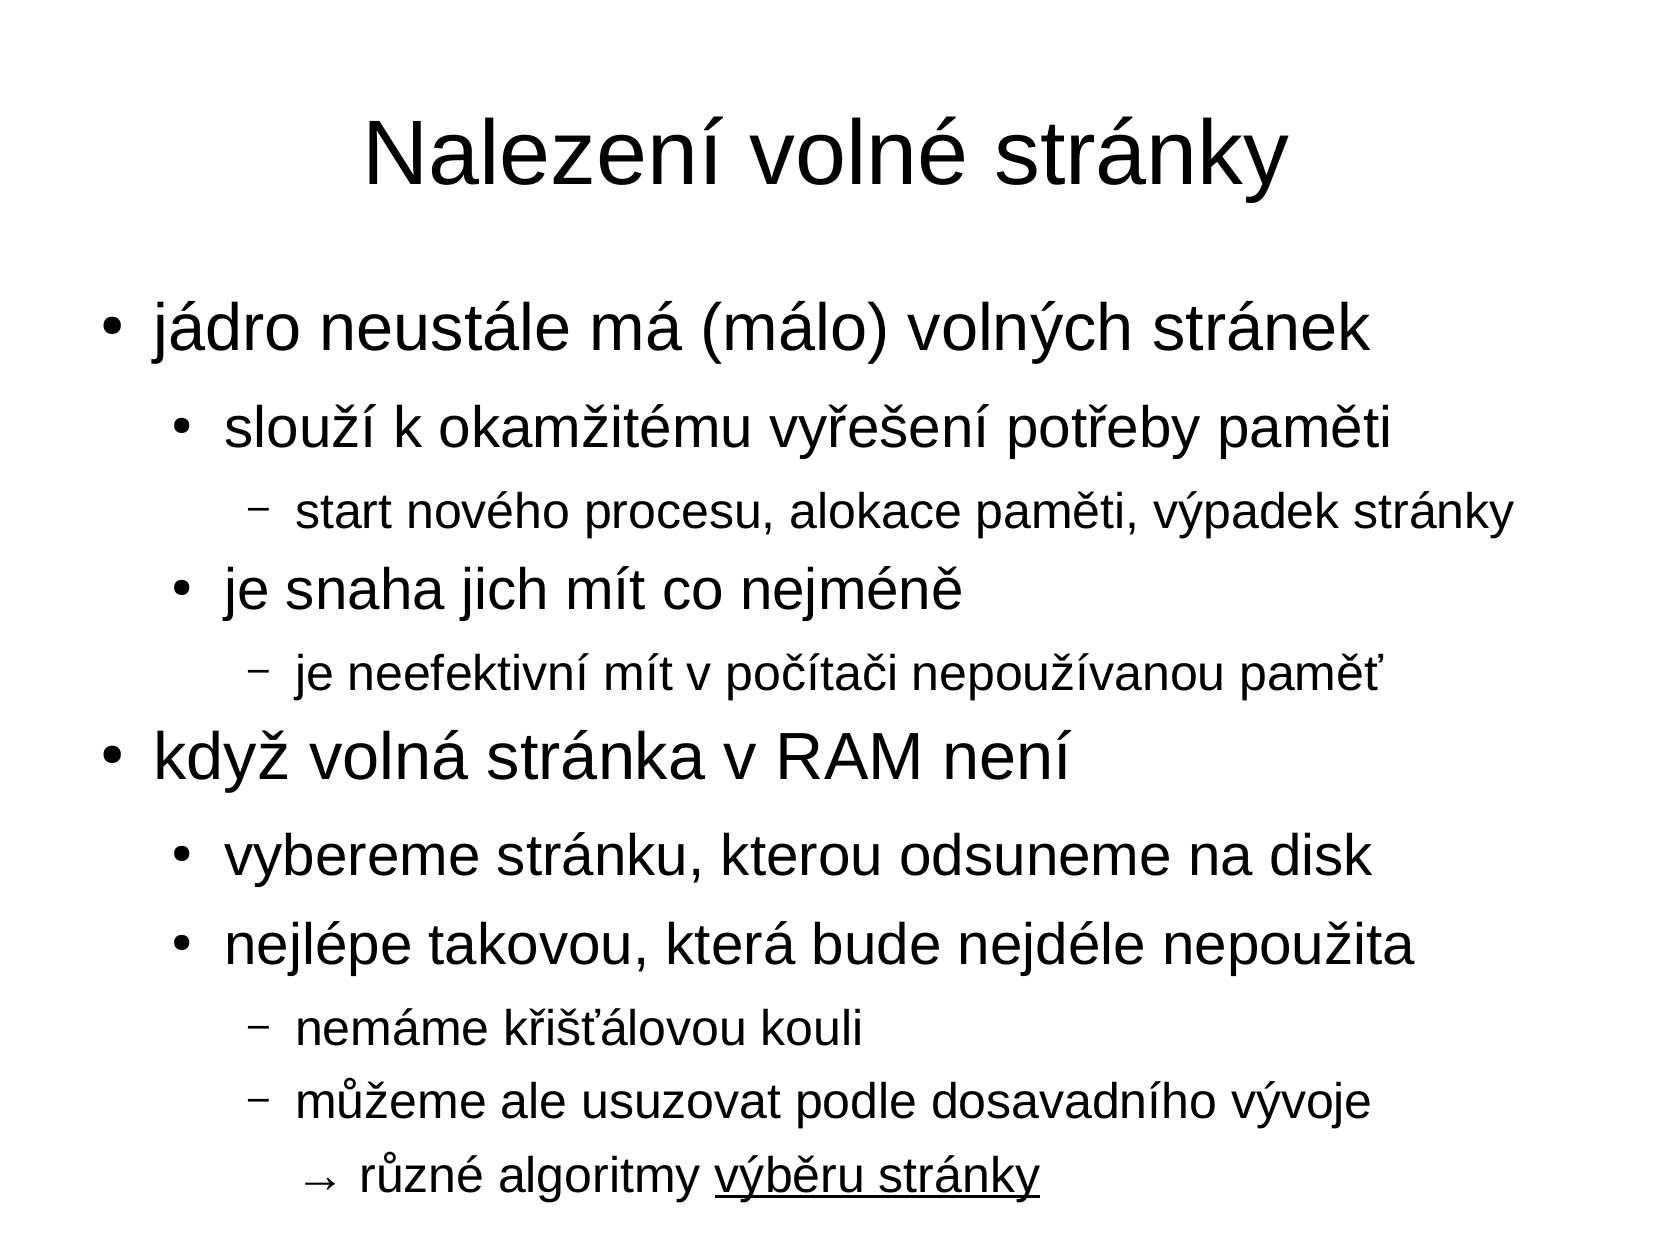

# Nalezení volné stránky
jádro neustále má (málo) volných stránek
slouží k okamžitému vyřešení potřeby paměti
start nového procesu, alokace paměti, výpadek stránky
je snaha jich mít co nejméně
je neefektivní mít v počítači nepoužívanou paměť
když volná stránka v RAM není
vybereme stránku, kterou odsuneme na disk
nejlépe takovou, která bude nejdéle nepoužita
nemáme křišťálovou kouli
můžeme ale usuzovat podle dosavadního vývoje
→ různé algoritmy výběru stránky